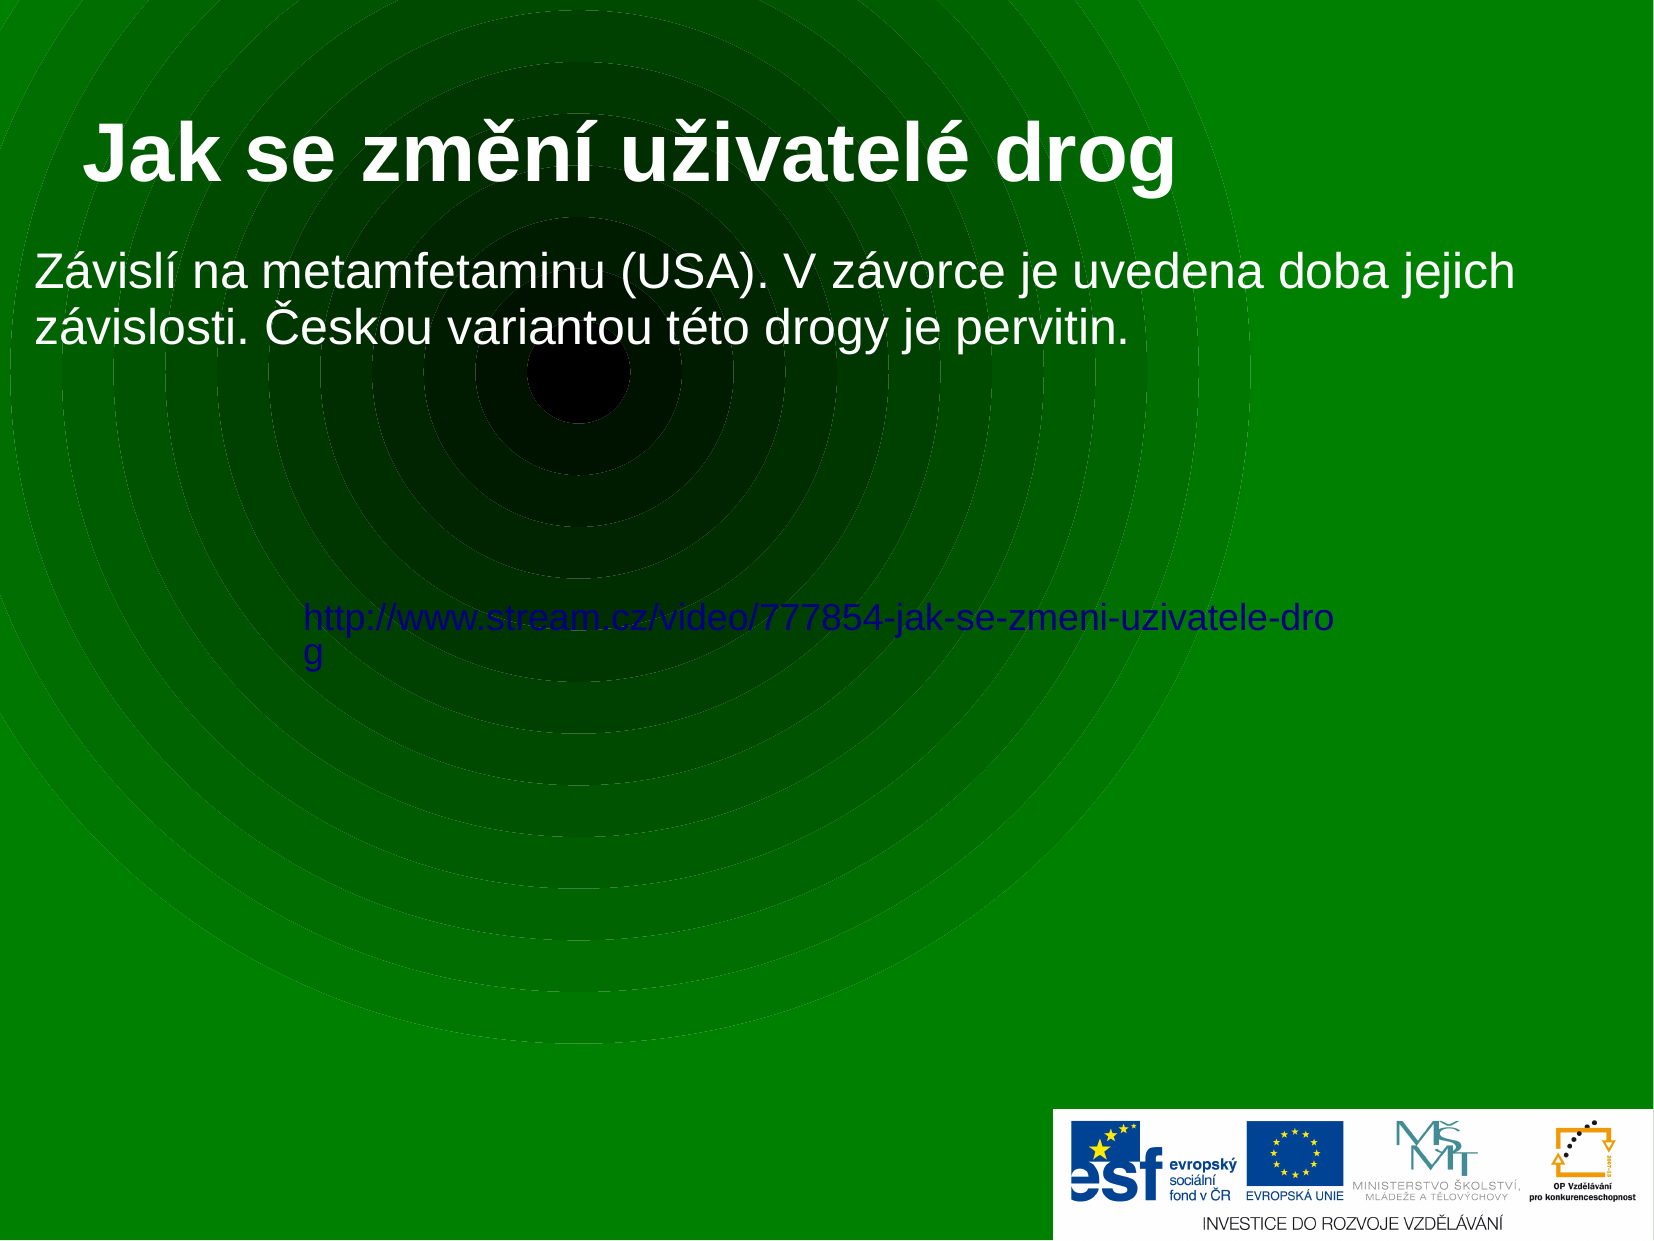

# Jak se změní uživatelé drog
Závislí na metamfetaminu (USA). V závorce je uvedena doba jejich závislosti. Českou variantou této drogy je pervitin.
http://www.stream.cz/video/777854-jak-se-zmeni-uzivatele-drog